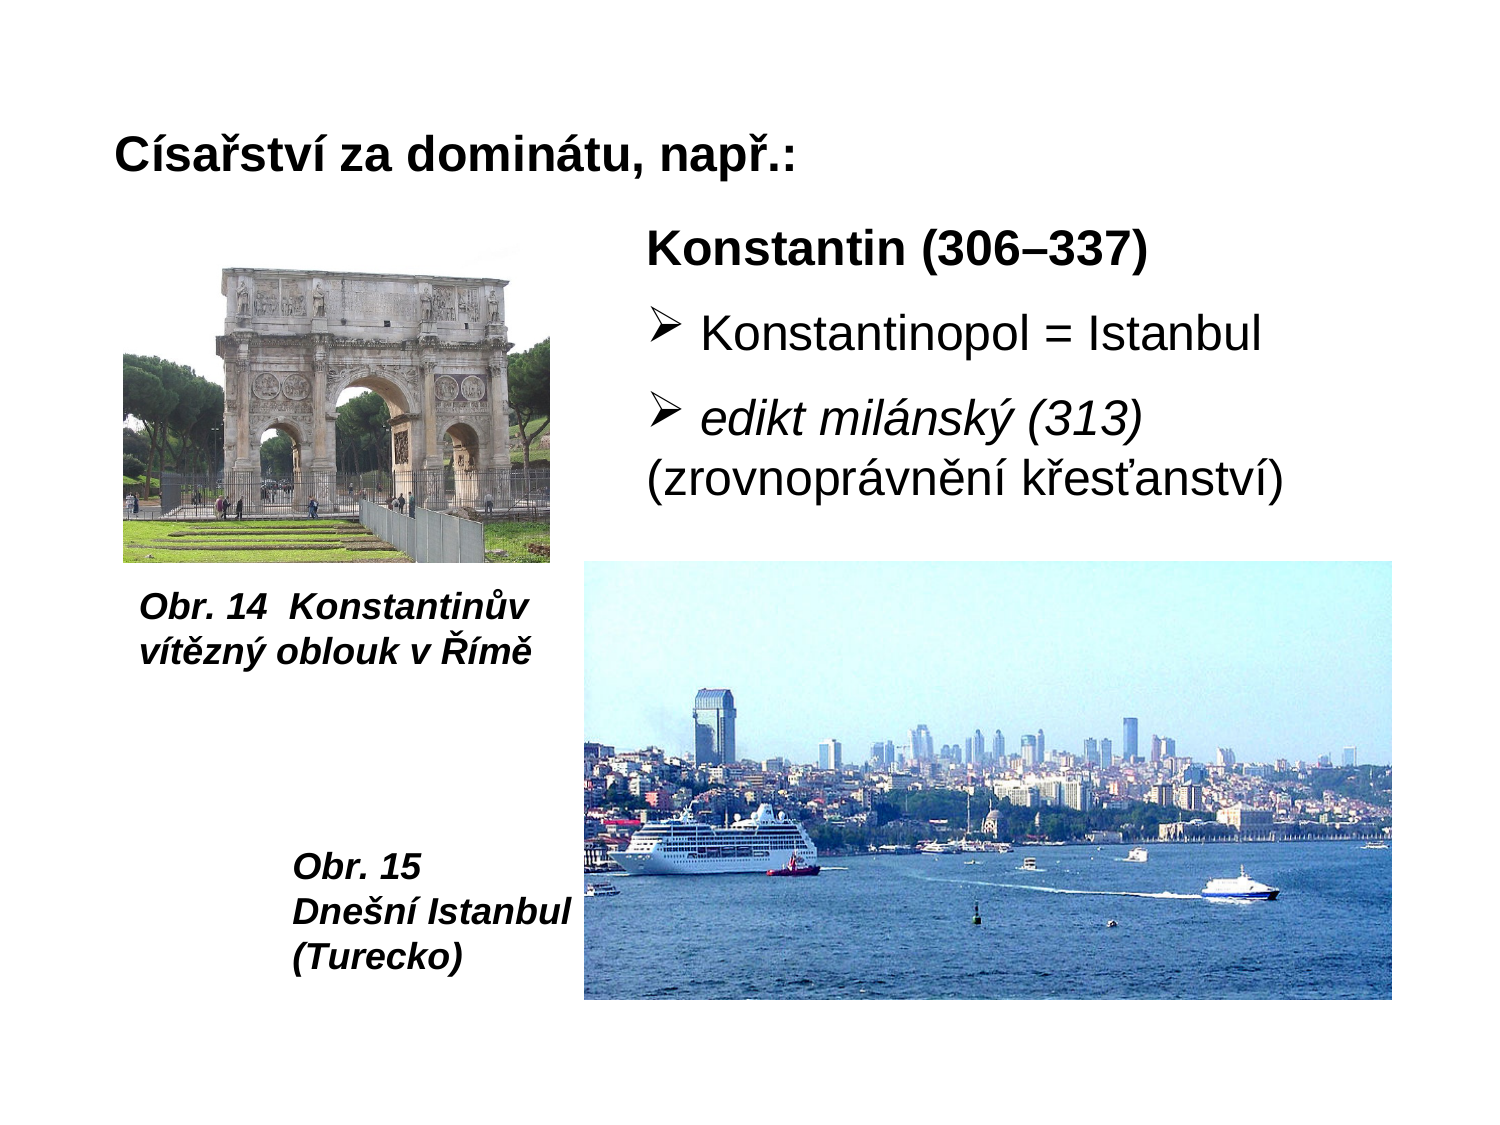

Císařství za dominátu, např.:
Konstantin (306–337)
 Konstantinopol = Istanbul
 edikt milánský (313)
(zrovnoprávnění křesťanství)
Obr. 14 Konstantinův
vítězný oblouk v Římě
Obr. 15
Dnešní Istanbul
(Turecko)